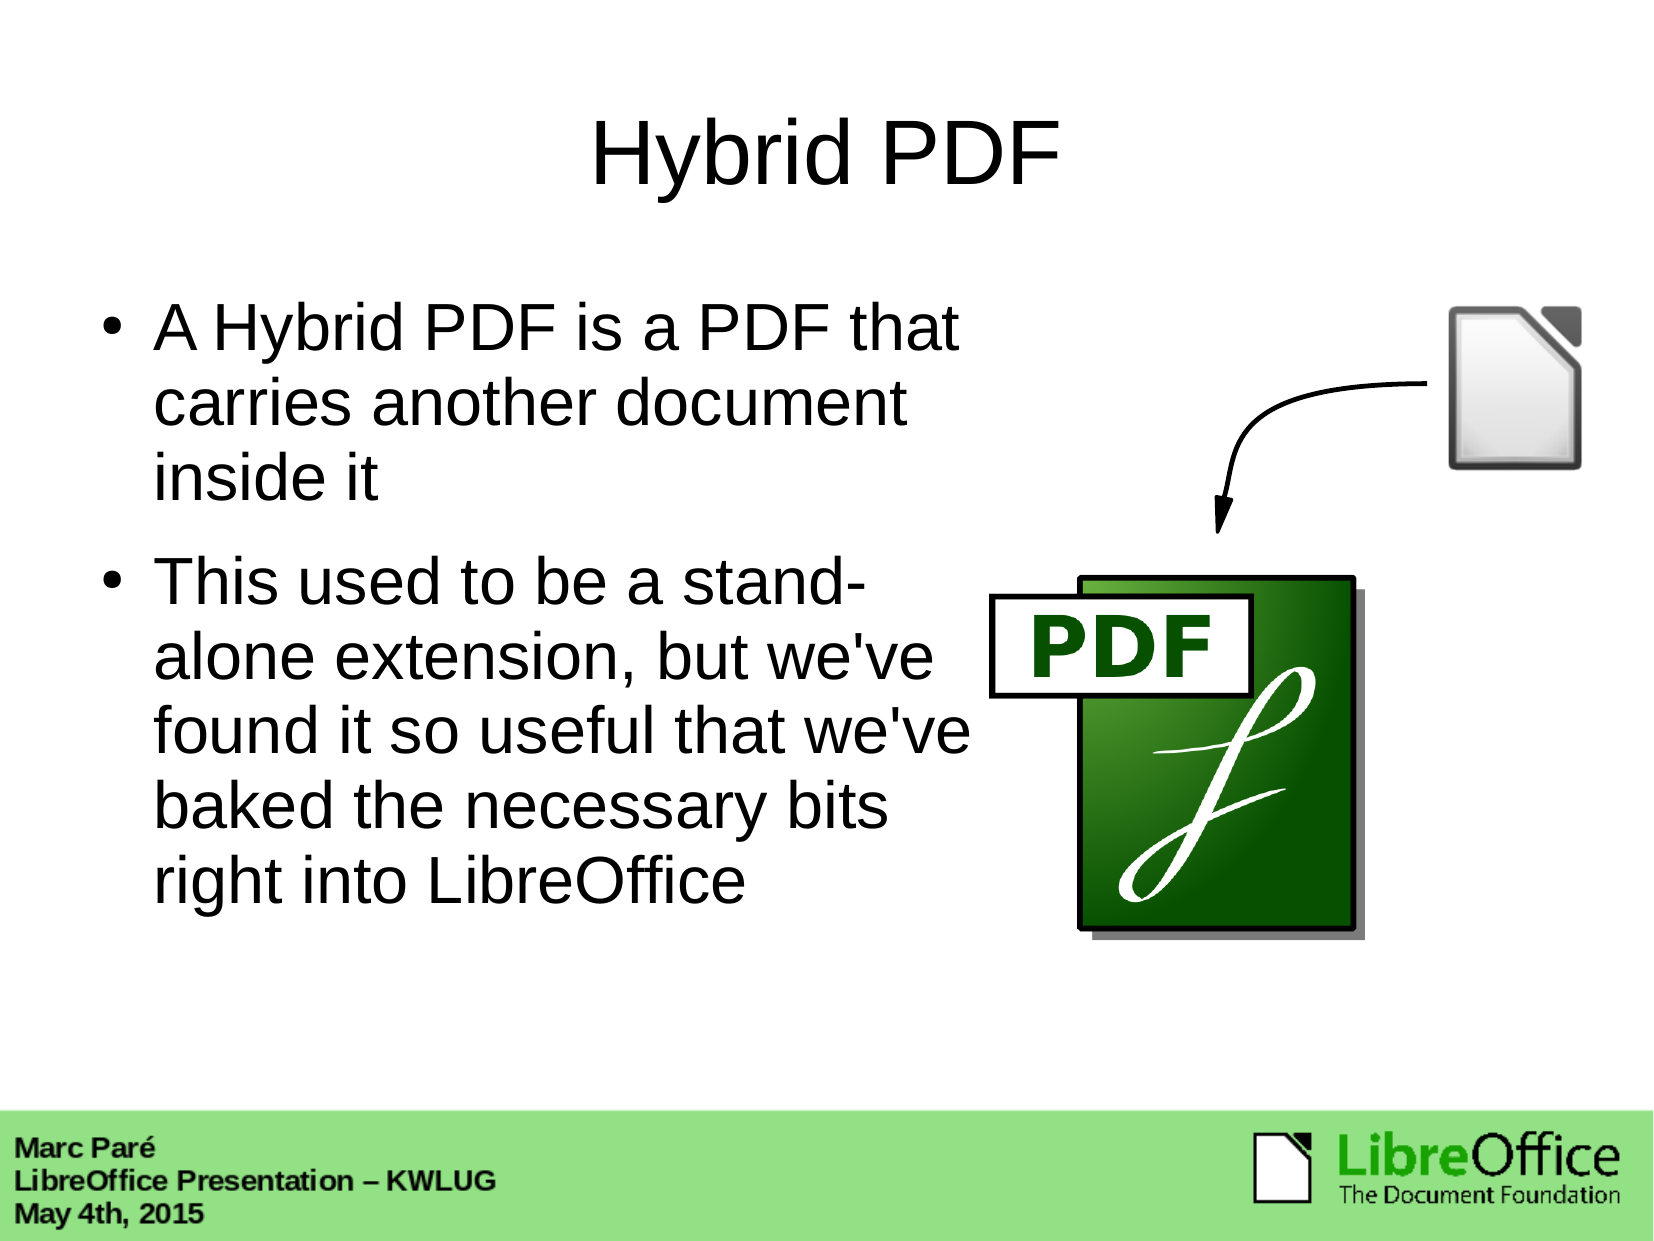

# Hybrid PDF
A Hybrid PDF is a PDF that carries another document inside it
This used to be a stand-alone extension, but we've found it so useful that we've baked the necessary bits right into LibreOffice